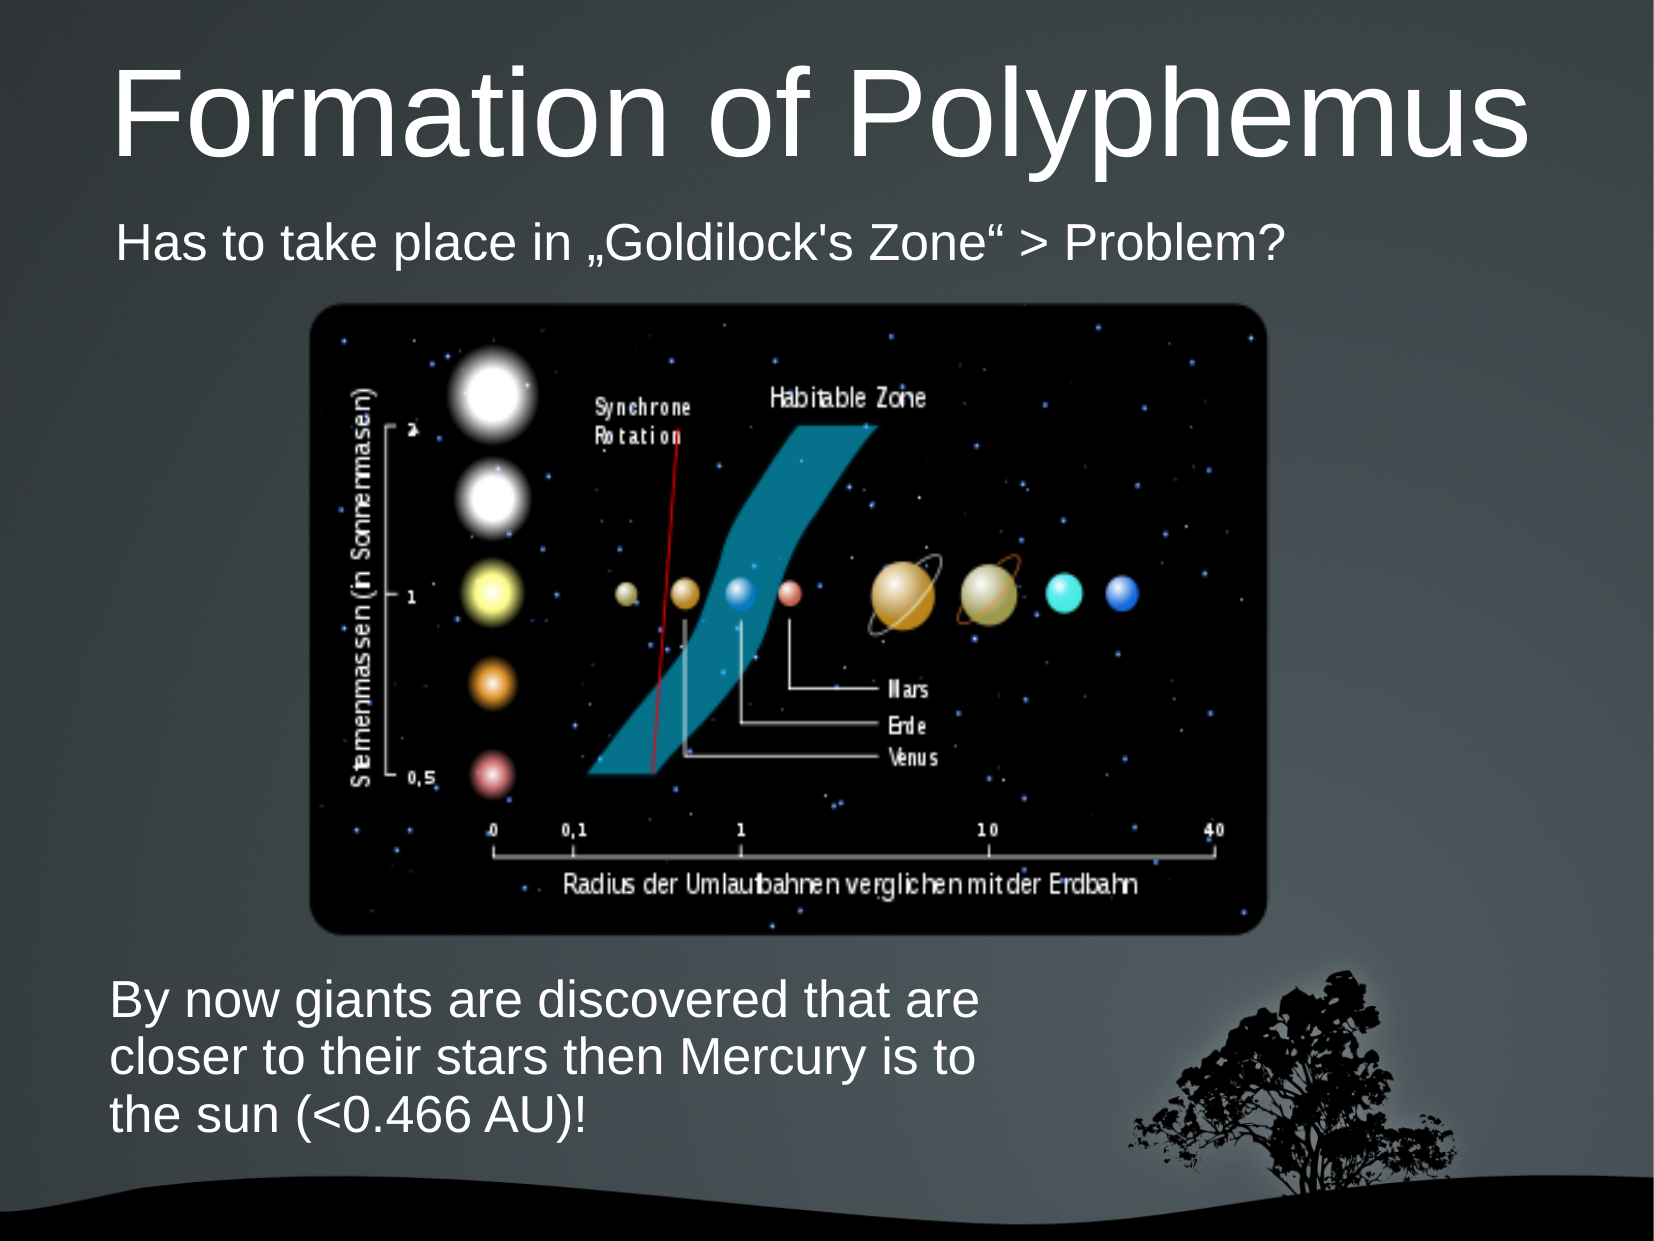

Formation of Polyphemus
Has to take place in „Goldilock's Zone“ > Problem?
By now giants are discovered that are
closer to their stars then Mercury is to
the sun (<0.466 AU)!